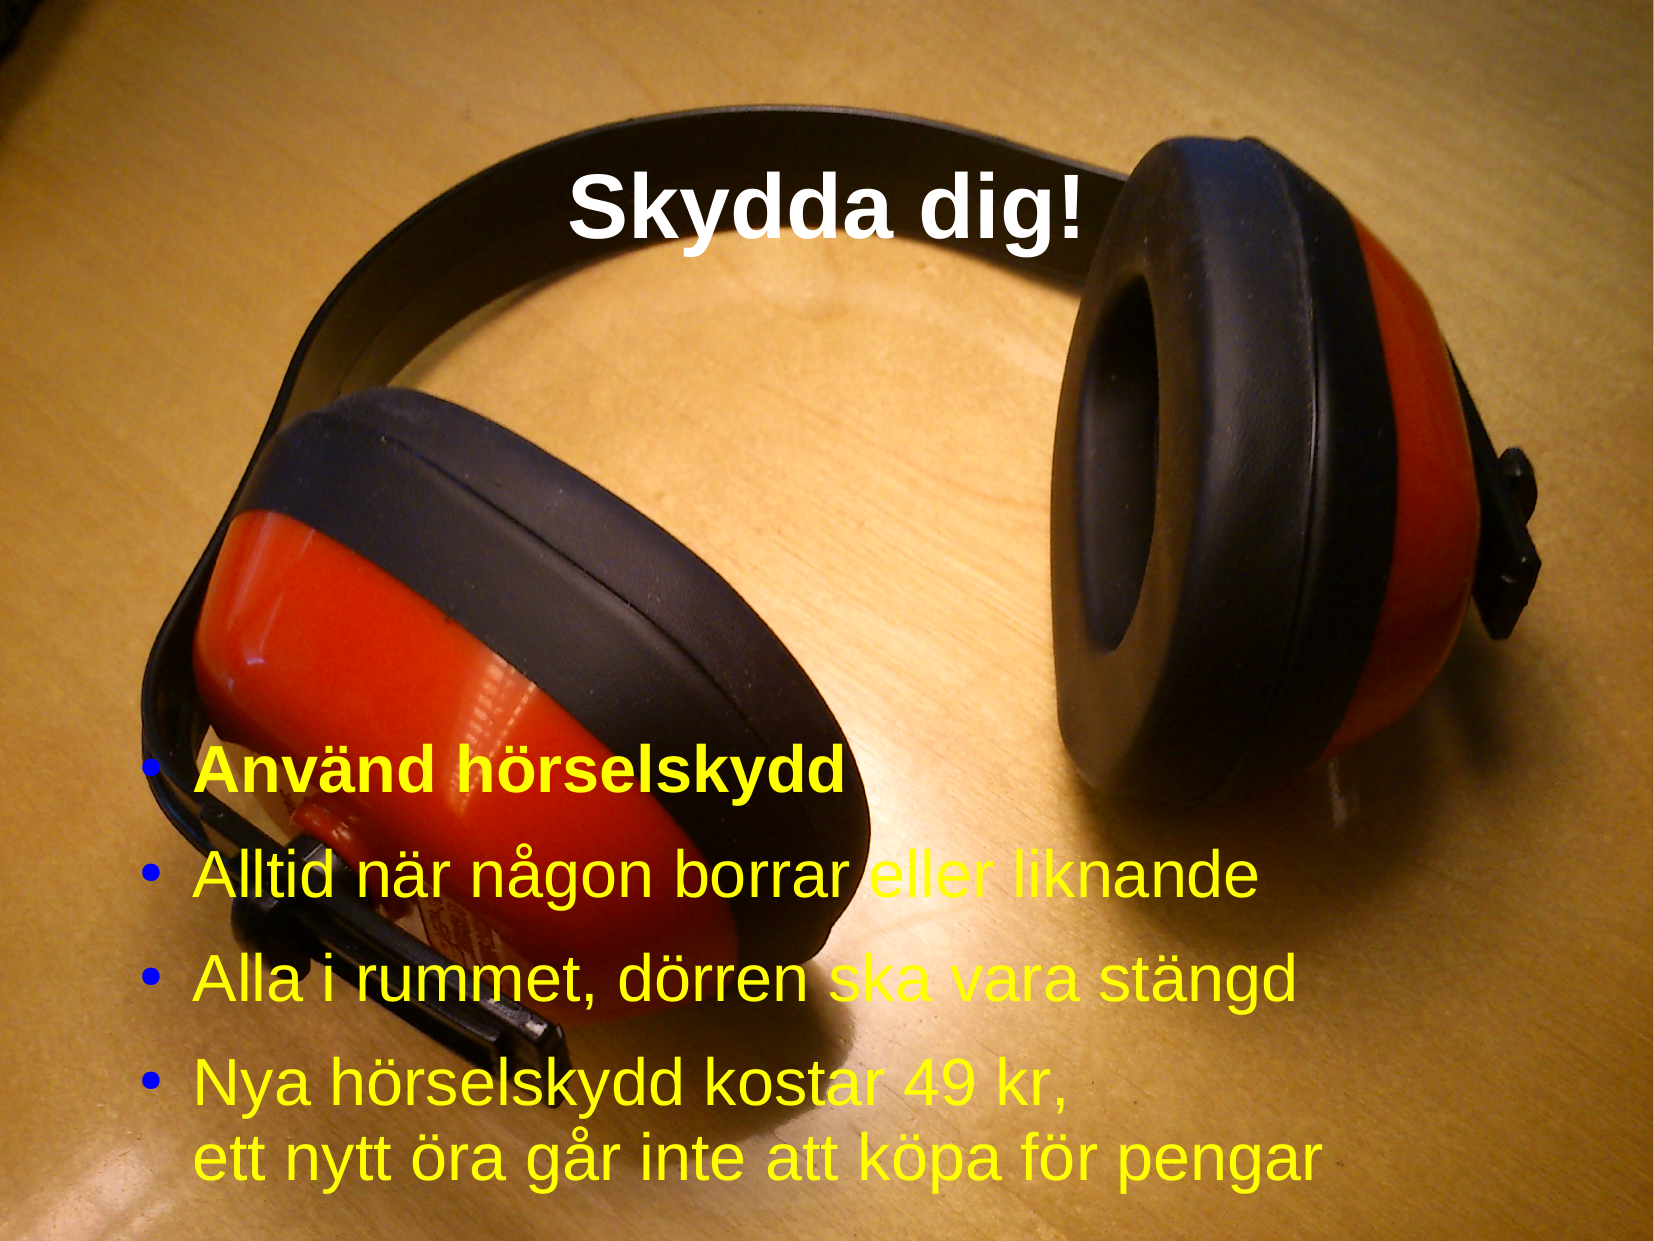

# Skydda dig!
Använd hörselskydd
Alltid när någon borrar eller liknande
Alla i rummet, dörren ska vara stängd
Nya hörselskydd kostar 49 kr,
ett nytt öra går inte att köpa för pengar